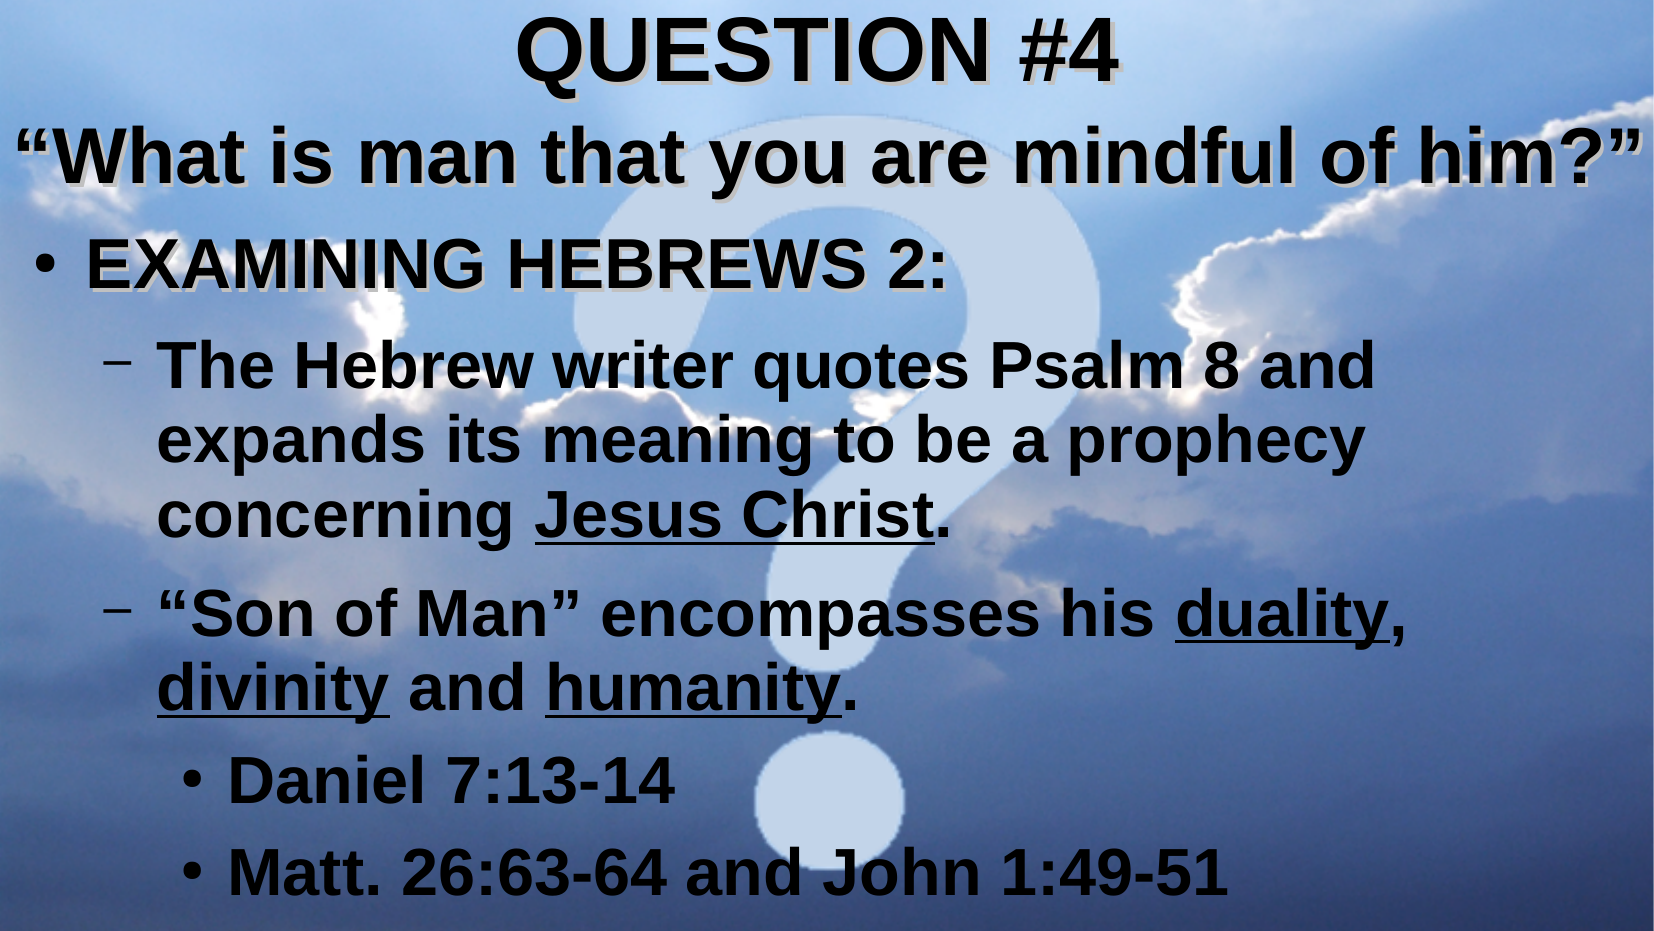

# QUESTION #4 “What is man that you are mindful of him?”
EXAMINING HEBREWS 2:
The Hebrew writer quotes Psalm 8 and expands its meaning to be a prophecy concerning Jesus Christ.
“Son of Man” encompasses his duality, divinity and humanity.
Daniel 7:13-14
Matt. 26:63-64 and John 1:49-51